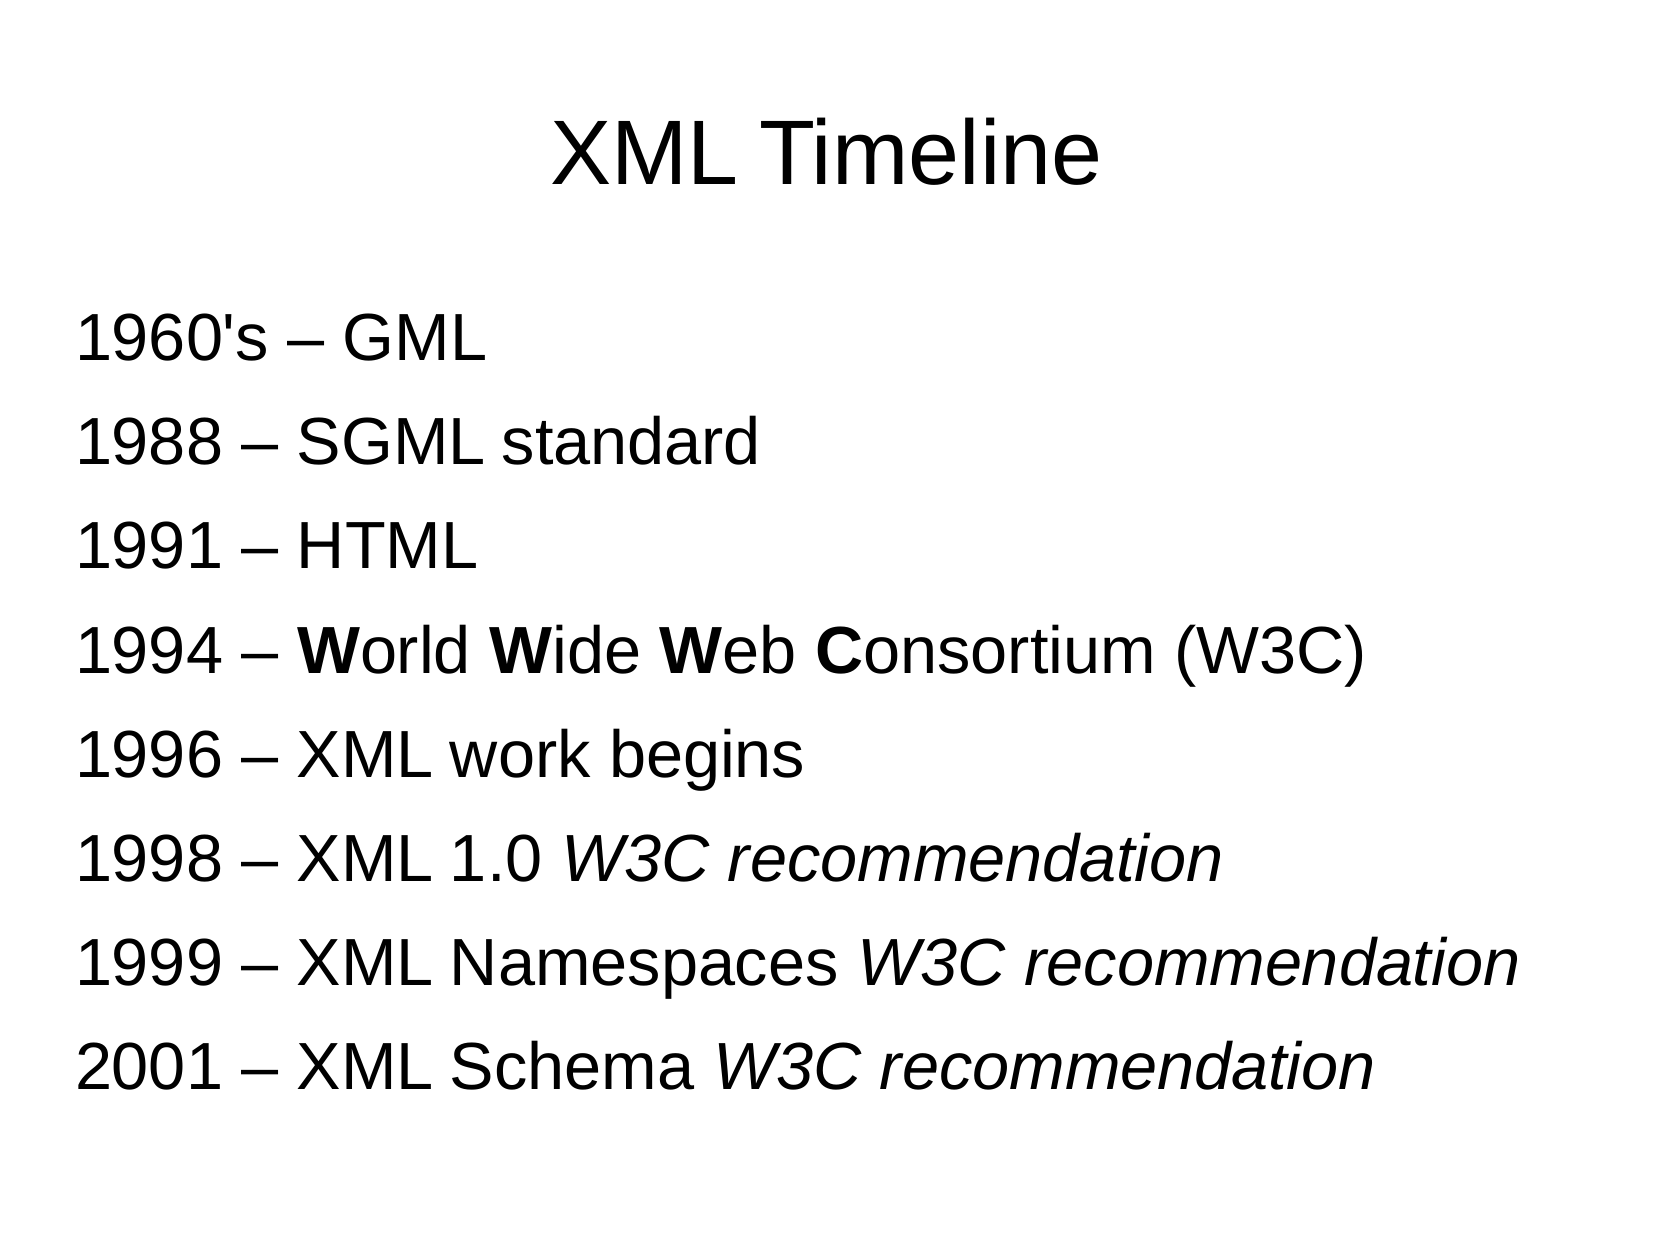

# XML Timeline
1960's – GML
1988 – SGML standard
1991 – HTML
1994 – World Wide Web Consortium (W3C)
1996 – XML work begins
1998 – XML 1.0 W3C recommendation
1999 – XML Namespaces W3C recommendation
2001 – XML Schema W3C recommendation